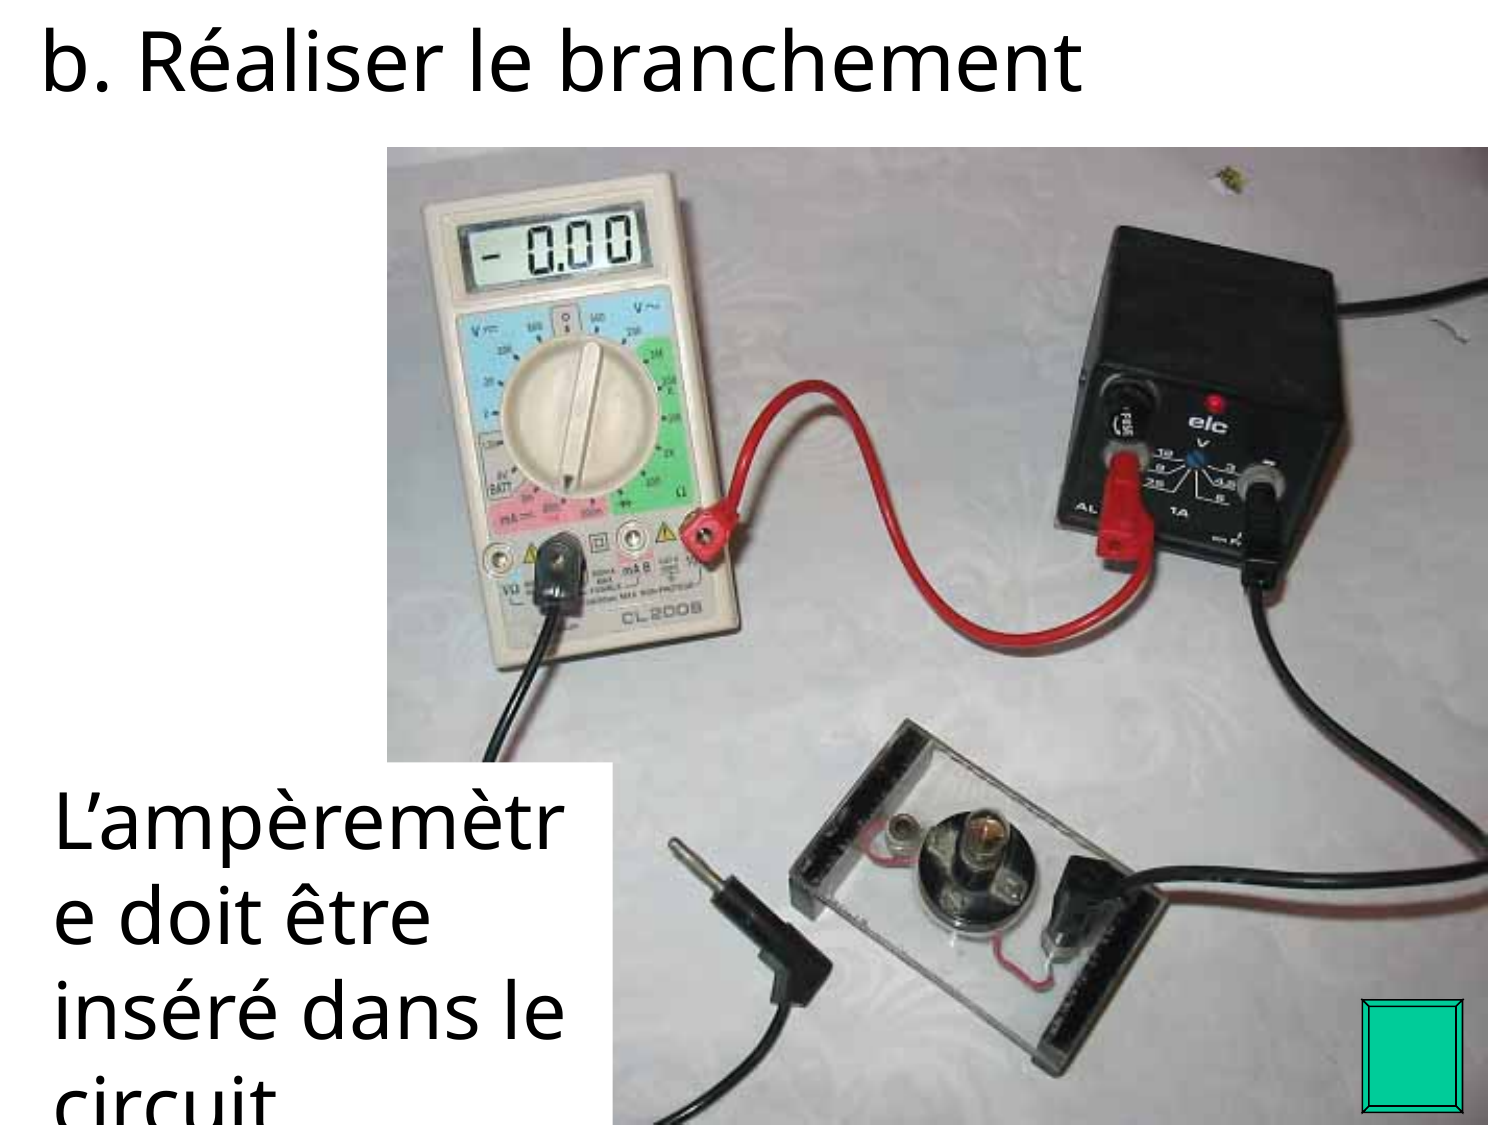

b. Réaliser le branchement
L’ampèremètre doit être inséré dans le circuit